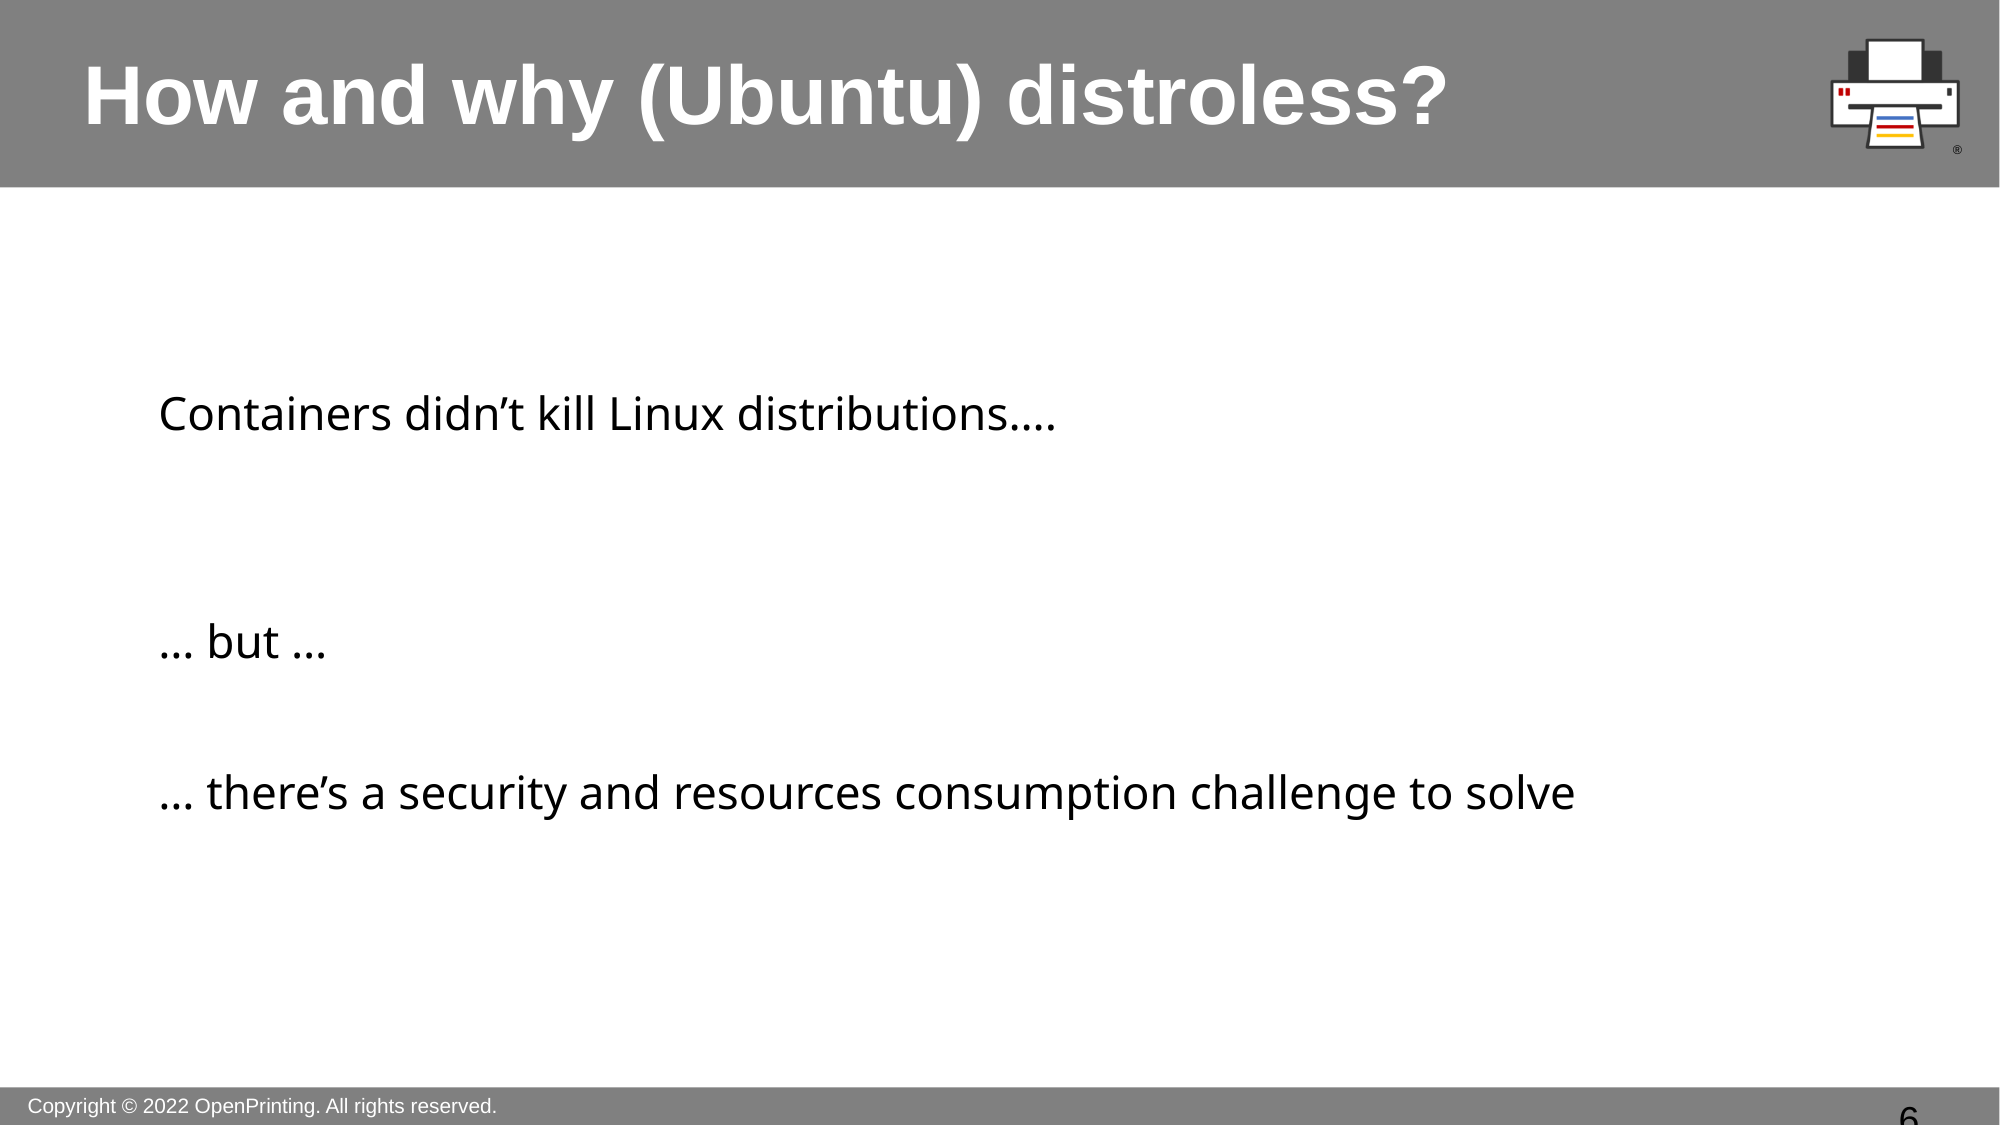

How and why (Ubuntu) distroless?
Containers didn’t kill Linux distributions….
… but …
… there’s a security and resources consumption challenge to solve